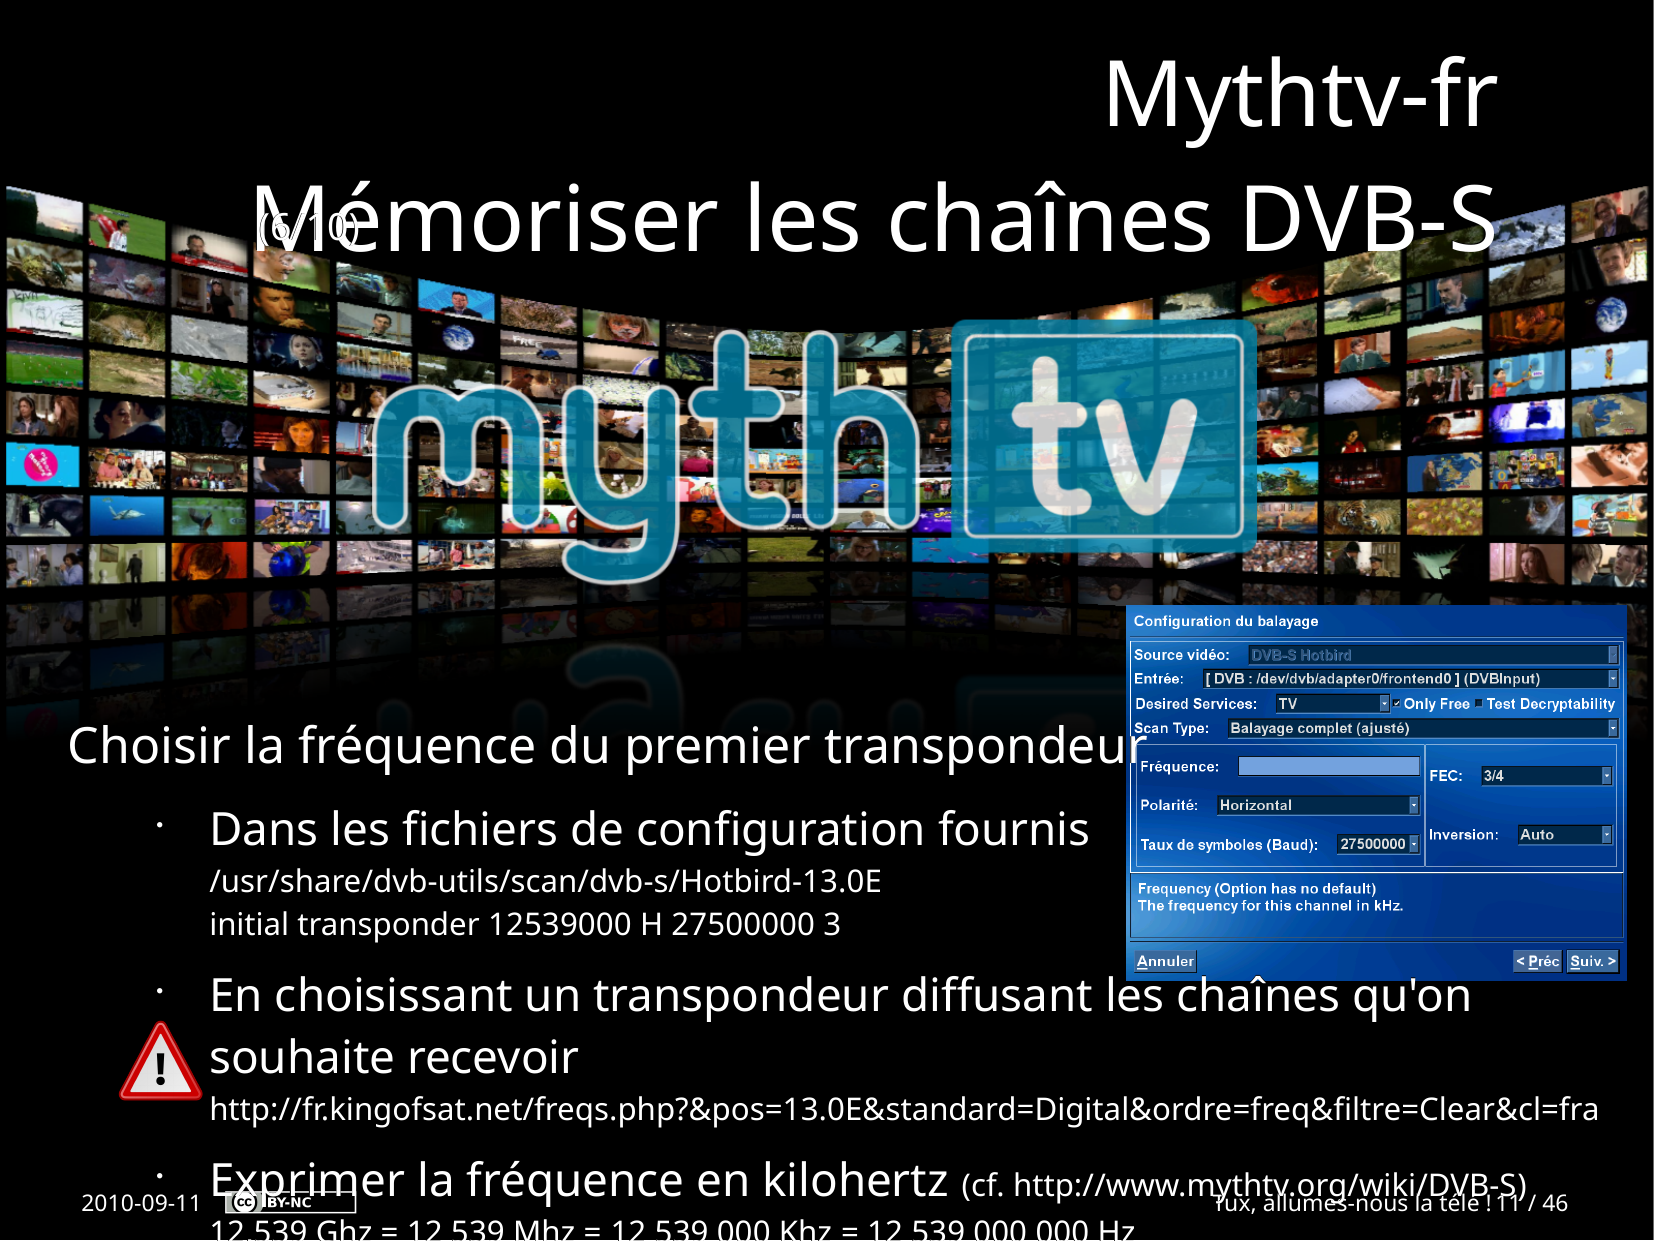

# Mythtv-fr Mémoriser les chaînes DVB-S
(6/10)
Choisir la fréquence du premier transpondeur
Dans les fichiers de configuration fournis
/usr/share/dvb-utils/scan/dvb-s/Hotbird-13.0E
initial transponder 12539000 H 27500000 3
En choisissant un transpondeur diffusant les chaînes qu'on souhaite recevoir
http://fr.kingofsat.net/freqs.php?&pos=13.0E&standard=Digital&ordre=freq&filtre=Clear&cl=fra
Exprimer la fréquence en kilohertz (cf. http://www.mythtv.org/wiki/DVB-S)
12,539 Ghz = 12 539 Mhz = 12 539 000 Khz = 12 539 000 000 Hz
2010-09-11
Tux, allumes-nous la télé !
11